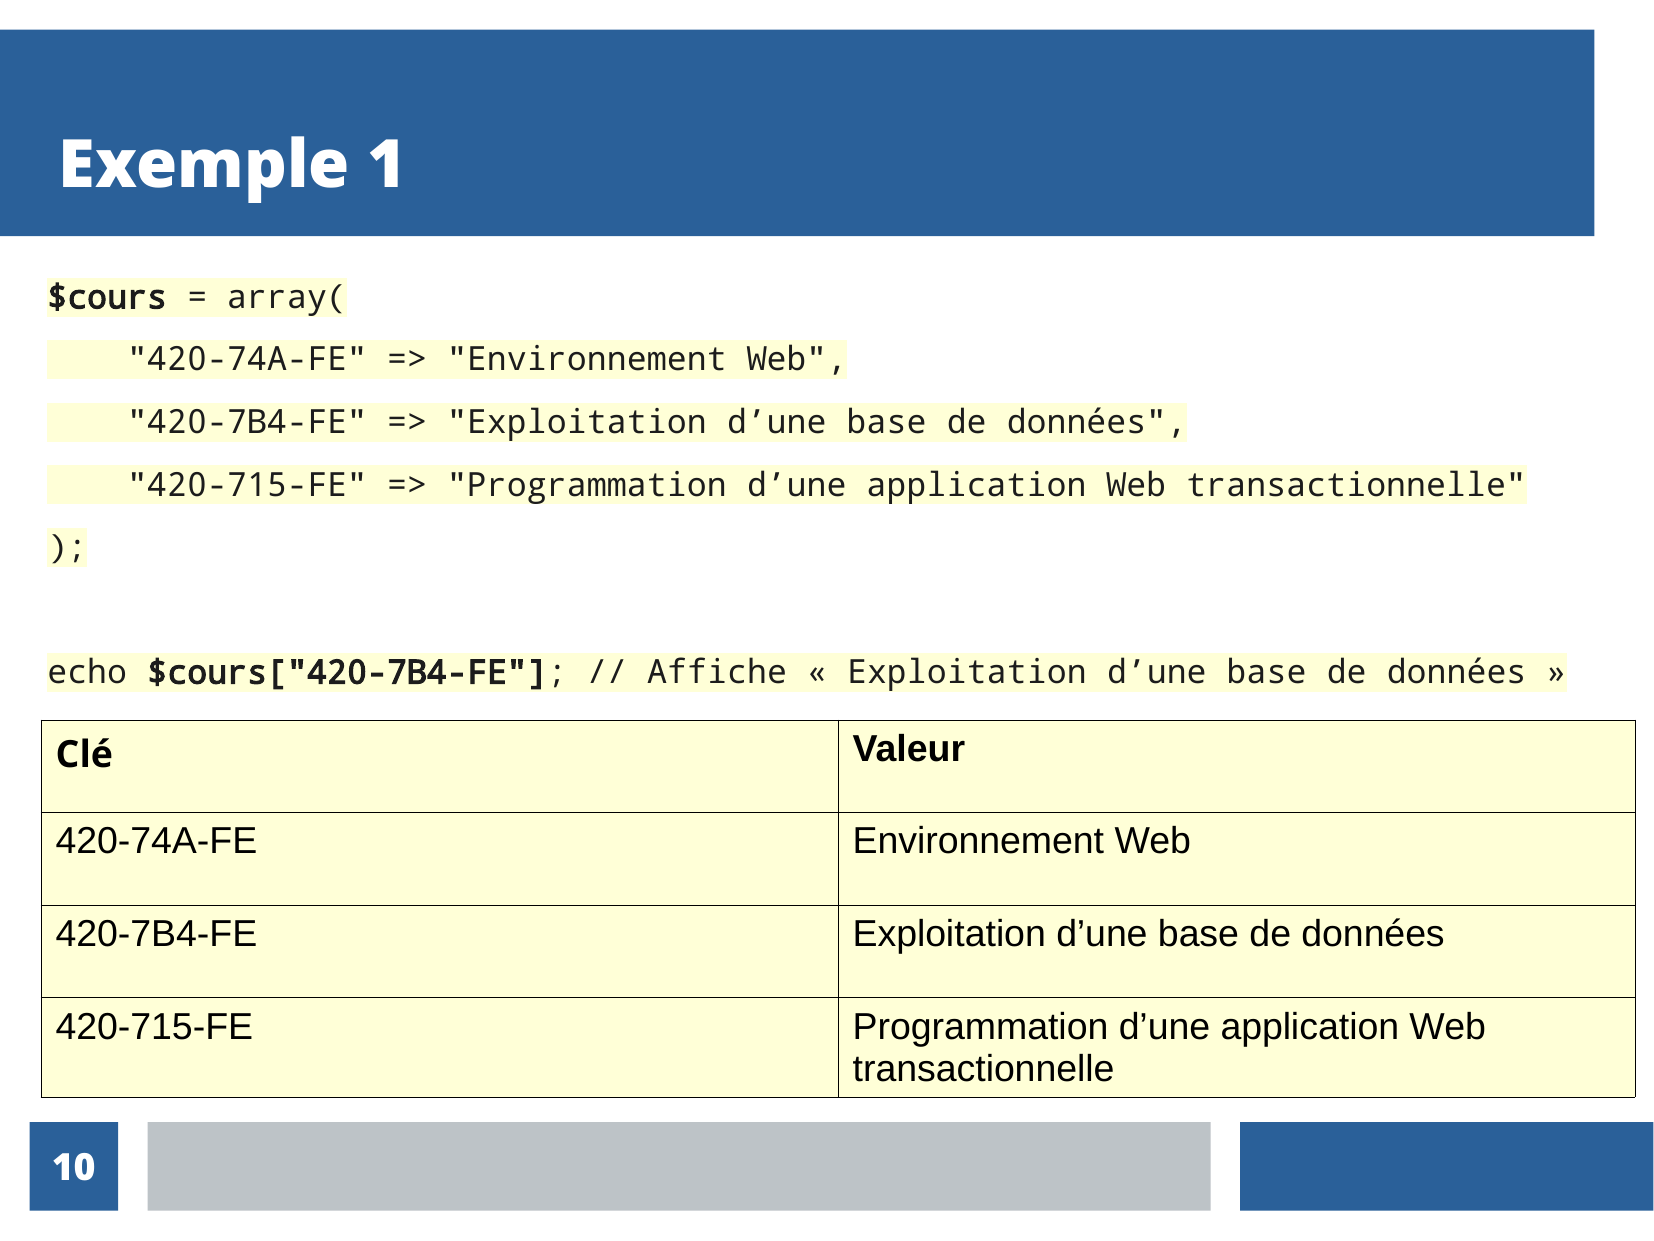

# Exemple 1
$cours = array(
 "420-74A-FE" => "Environnement Web",
 "420-7B4-FE" => "Exploitation d’une base de données",
 "420-715-FE" => "Programmation d’une application Web transactionnelle"
);
echo $cours["420-7B4-FE"]; // Affiche « Exploitation d’une base de données »
| Clé | Valeur |
| --- | --- |
| 420-74A-FE | Environnement Web |
| 420-7B4-FE | Exploitation d’une base de données |
| 420-715-FE | Programmation d’une application Web transactionnelle |
10